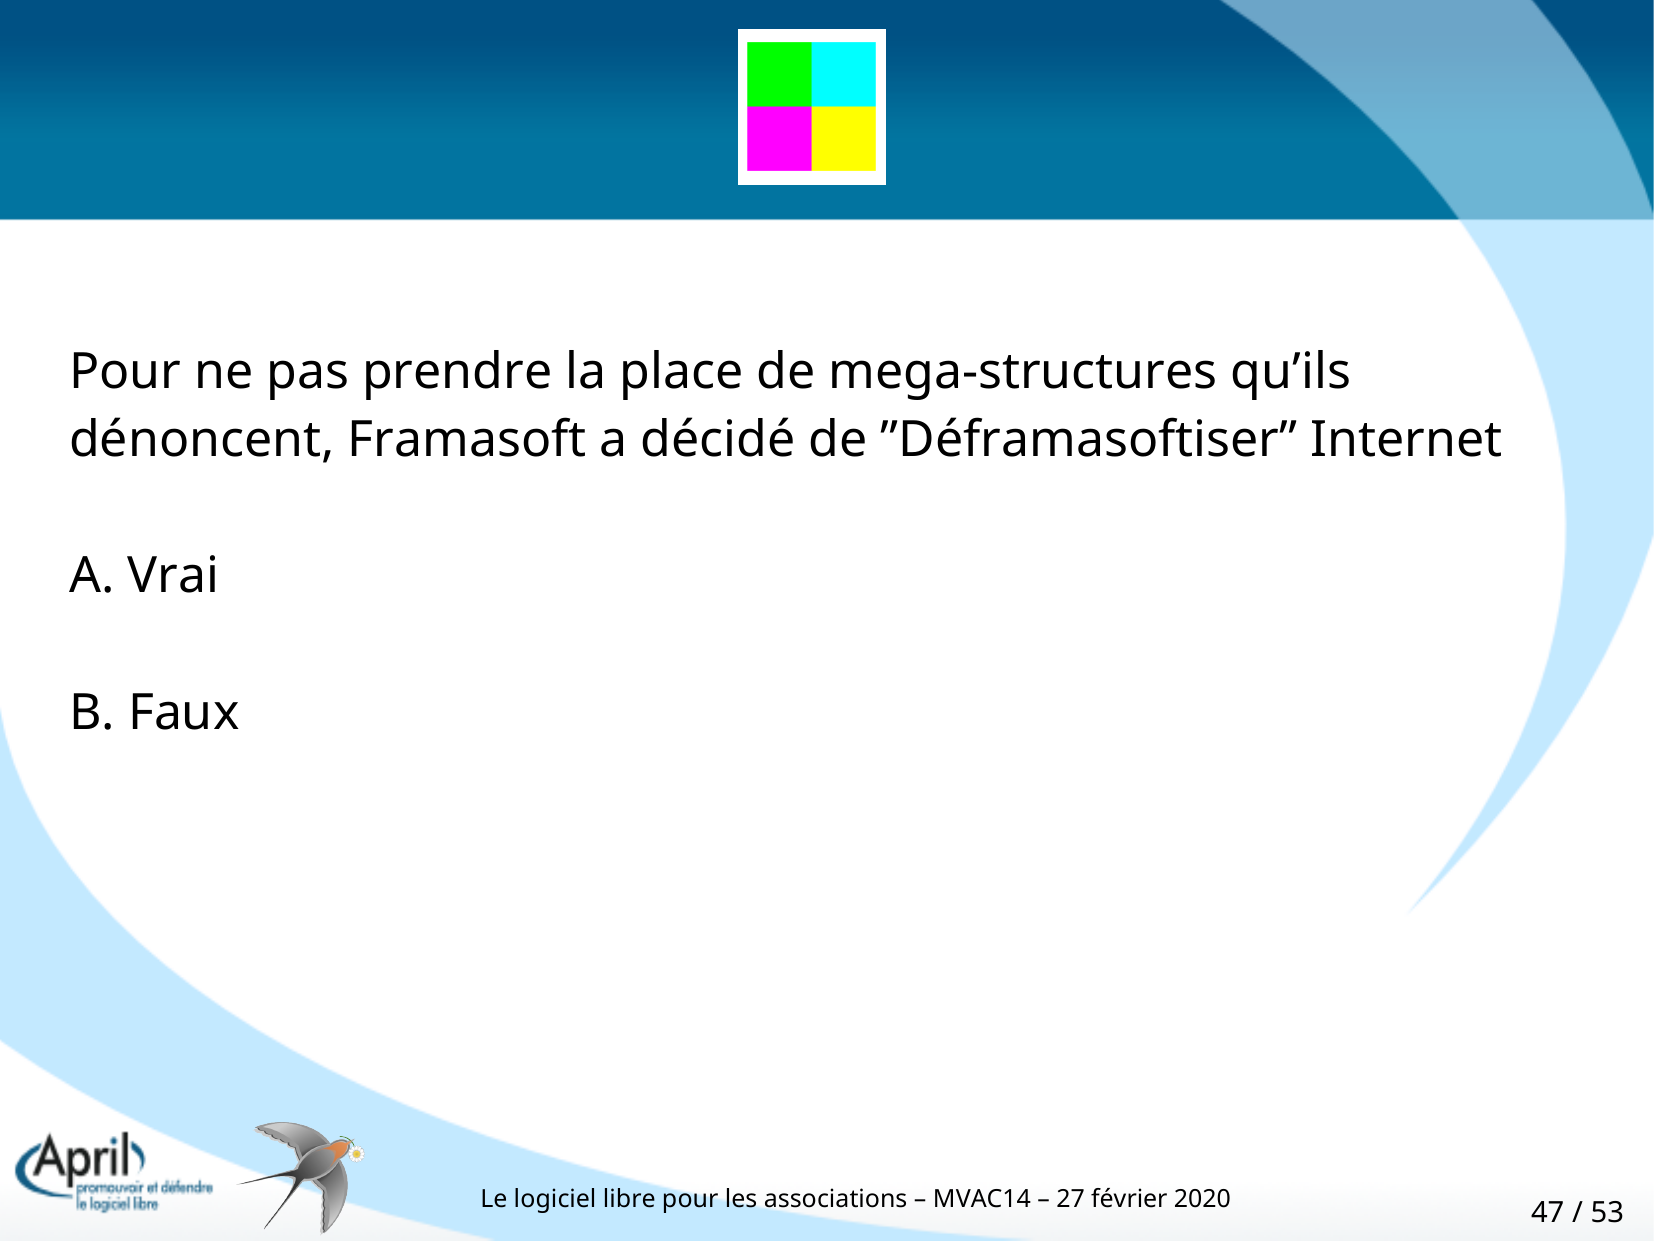

Pour ne pas prendre la place de mega-structures qu’ils dénoncent, Framasoft a décidé de ”Déframasoftiser” Internet
A. Vrai
B. Faux
47
POSS 2018